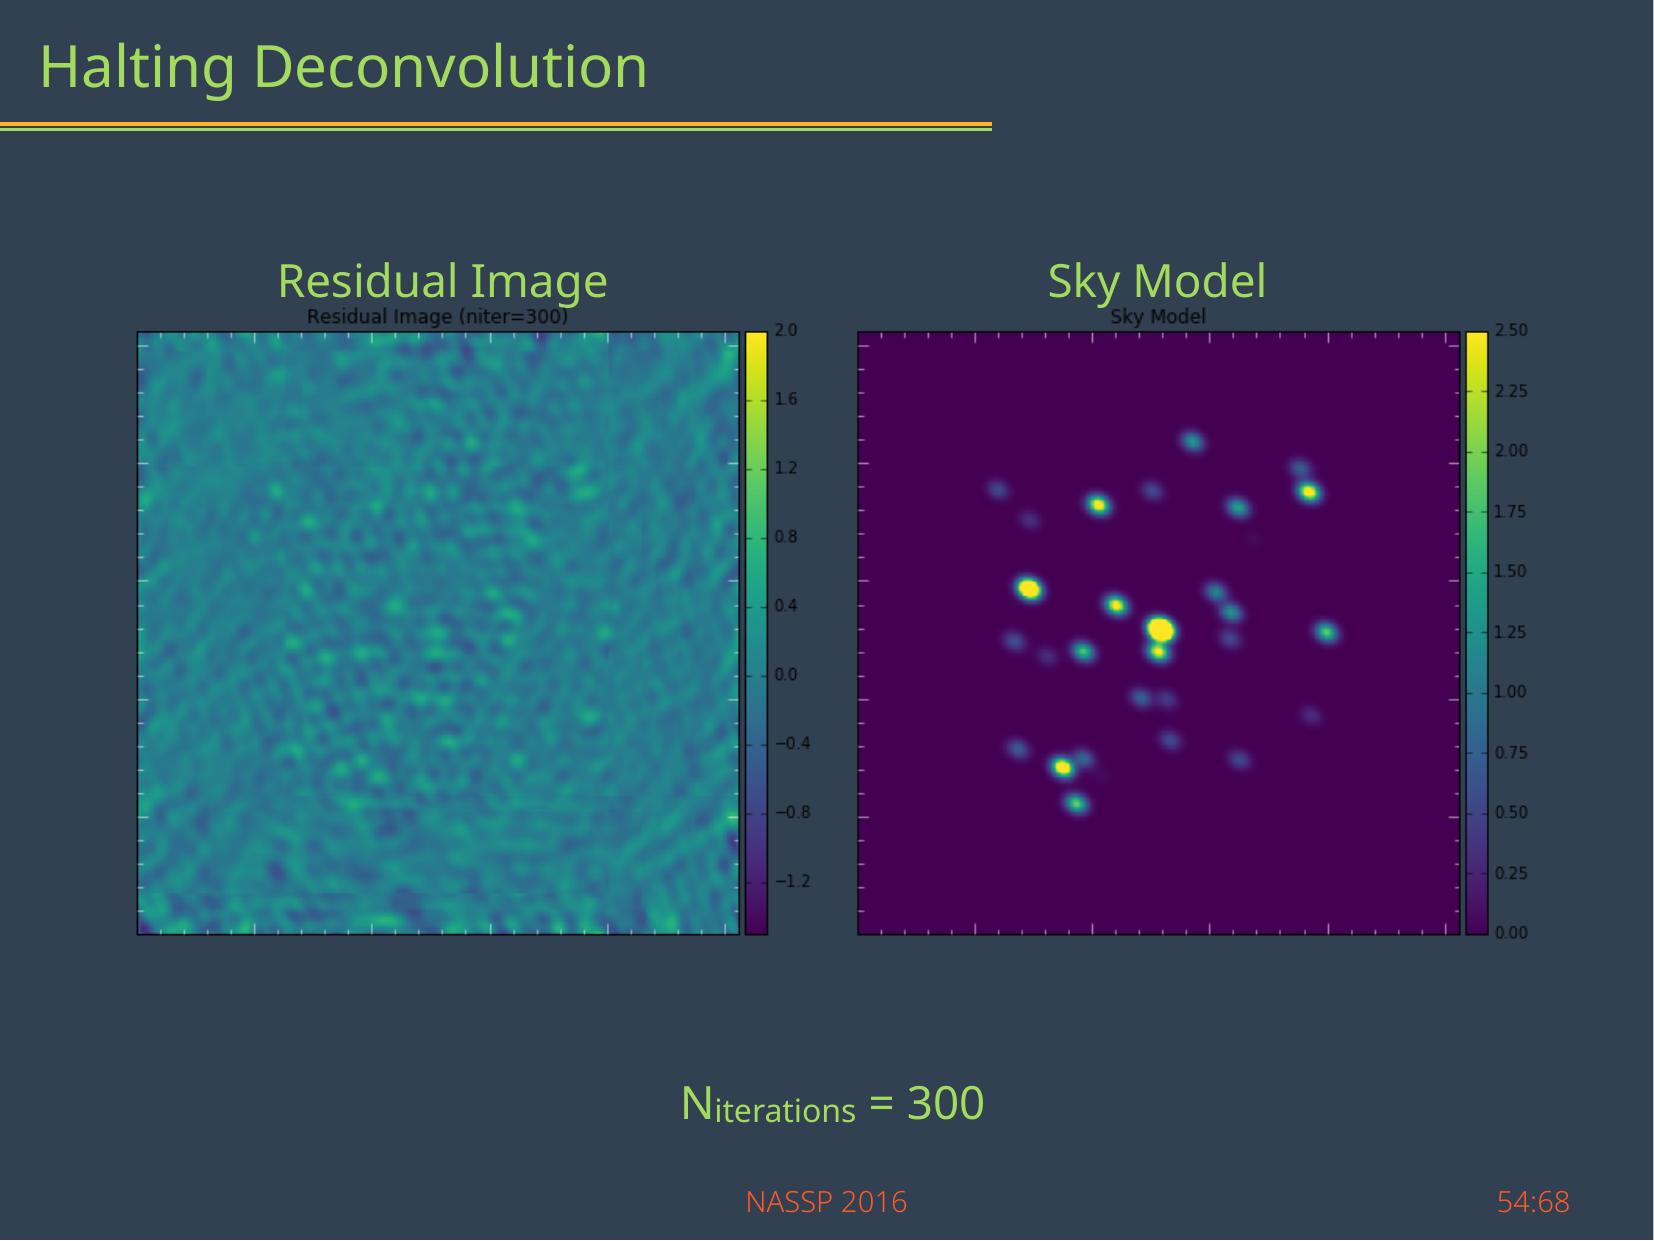

Halting Deconvolution
Residual Image
Sky Model
Niterations = 300
NASSP 2016
54